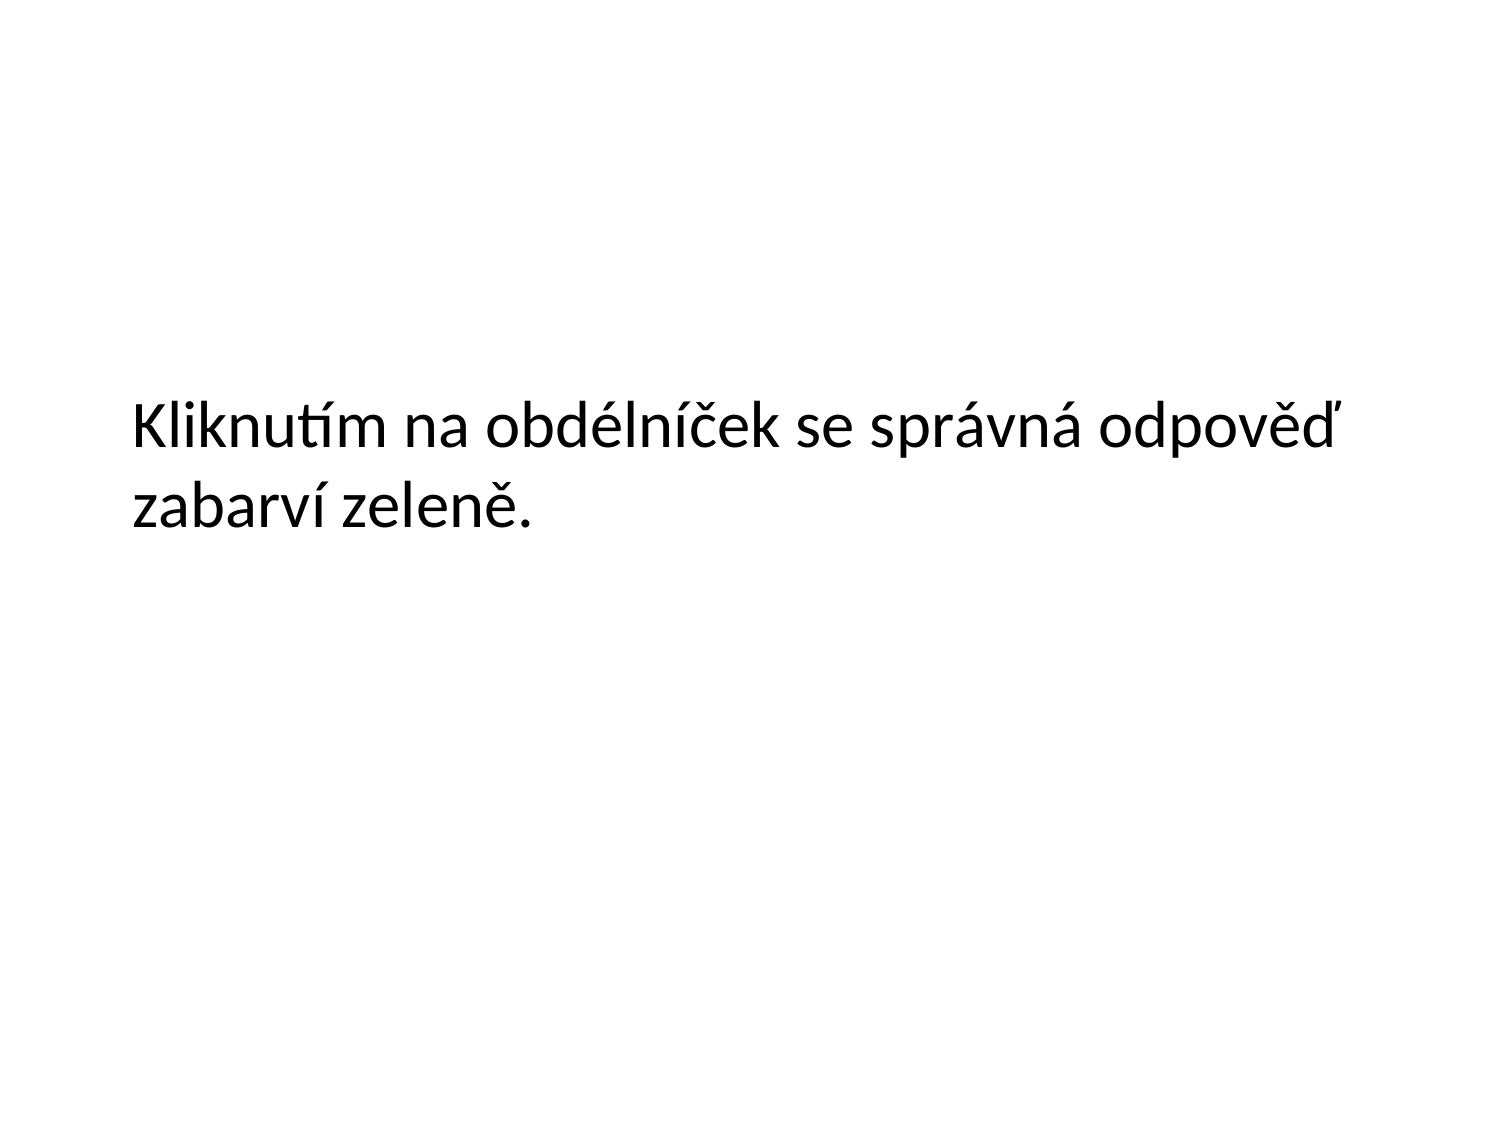

Kliknutím na obdélníček se správná odpověď
zabarví zeleně.